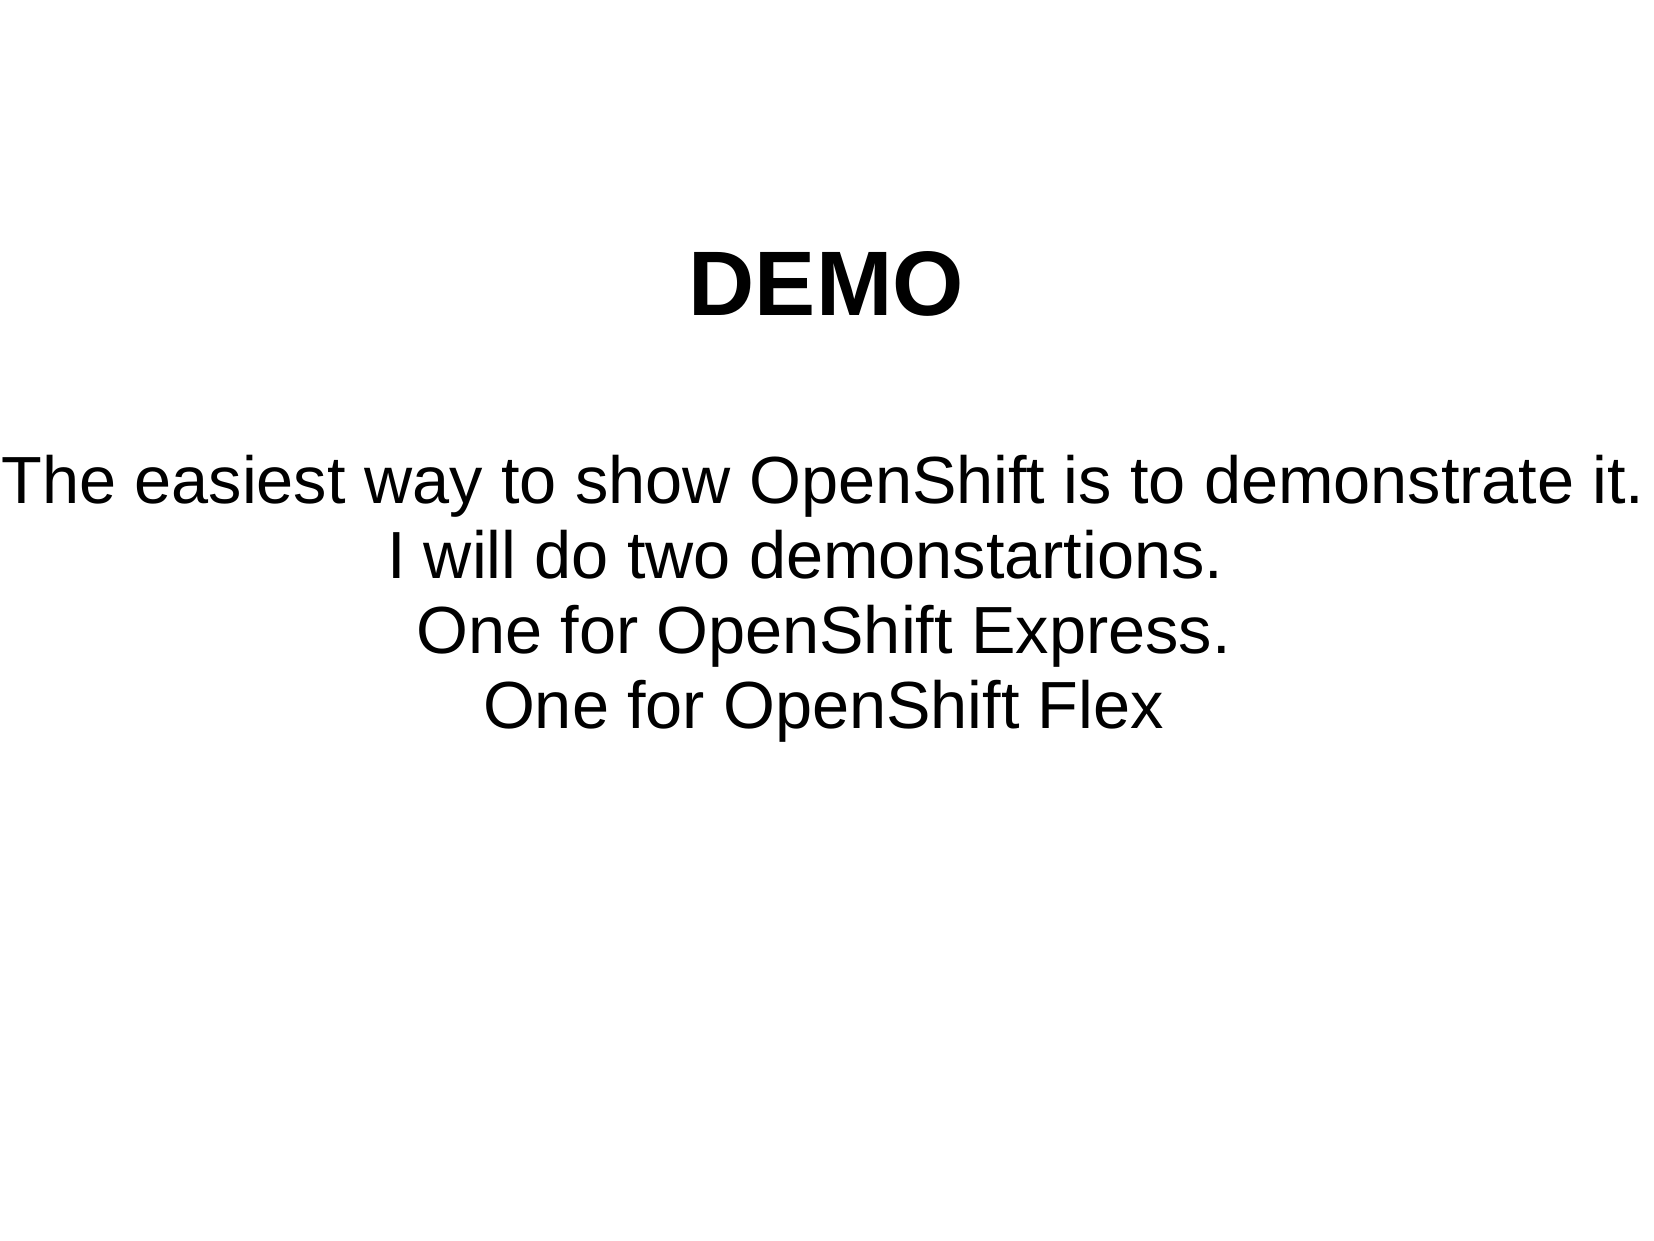

DEMO
The easiest way to show OpenShift is to demonstrate it.
I will do two demonstartions.
One for OpenShift Express.
One for OpenShift Flex